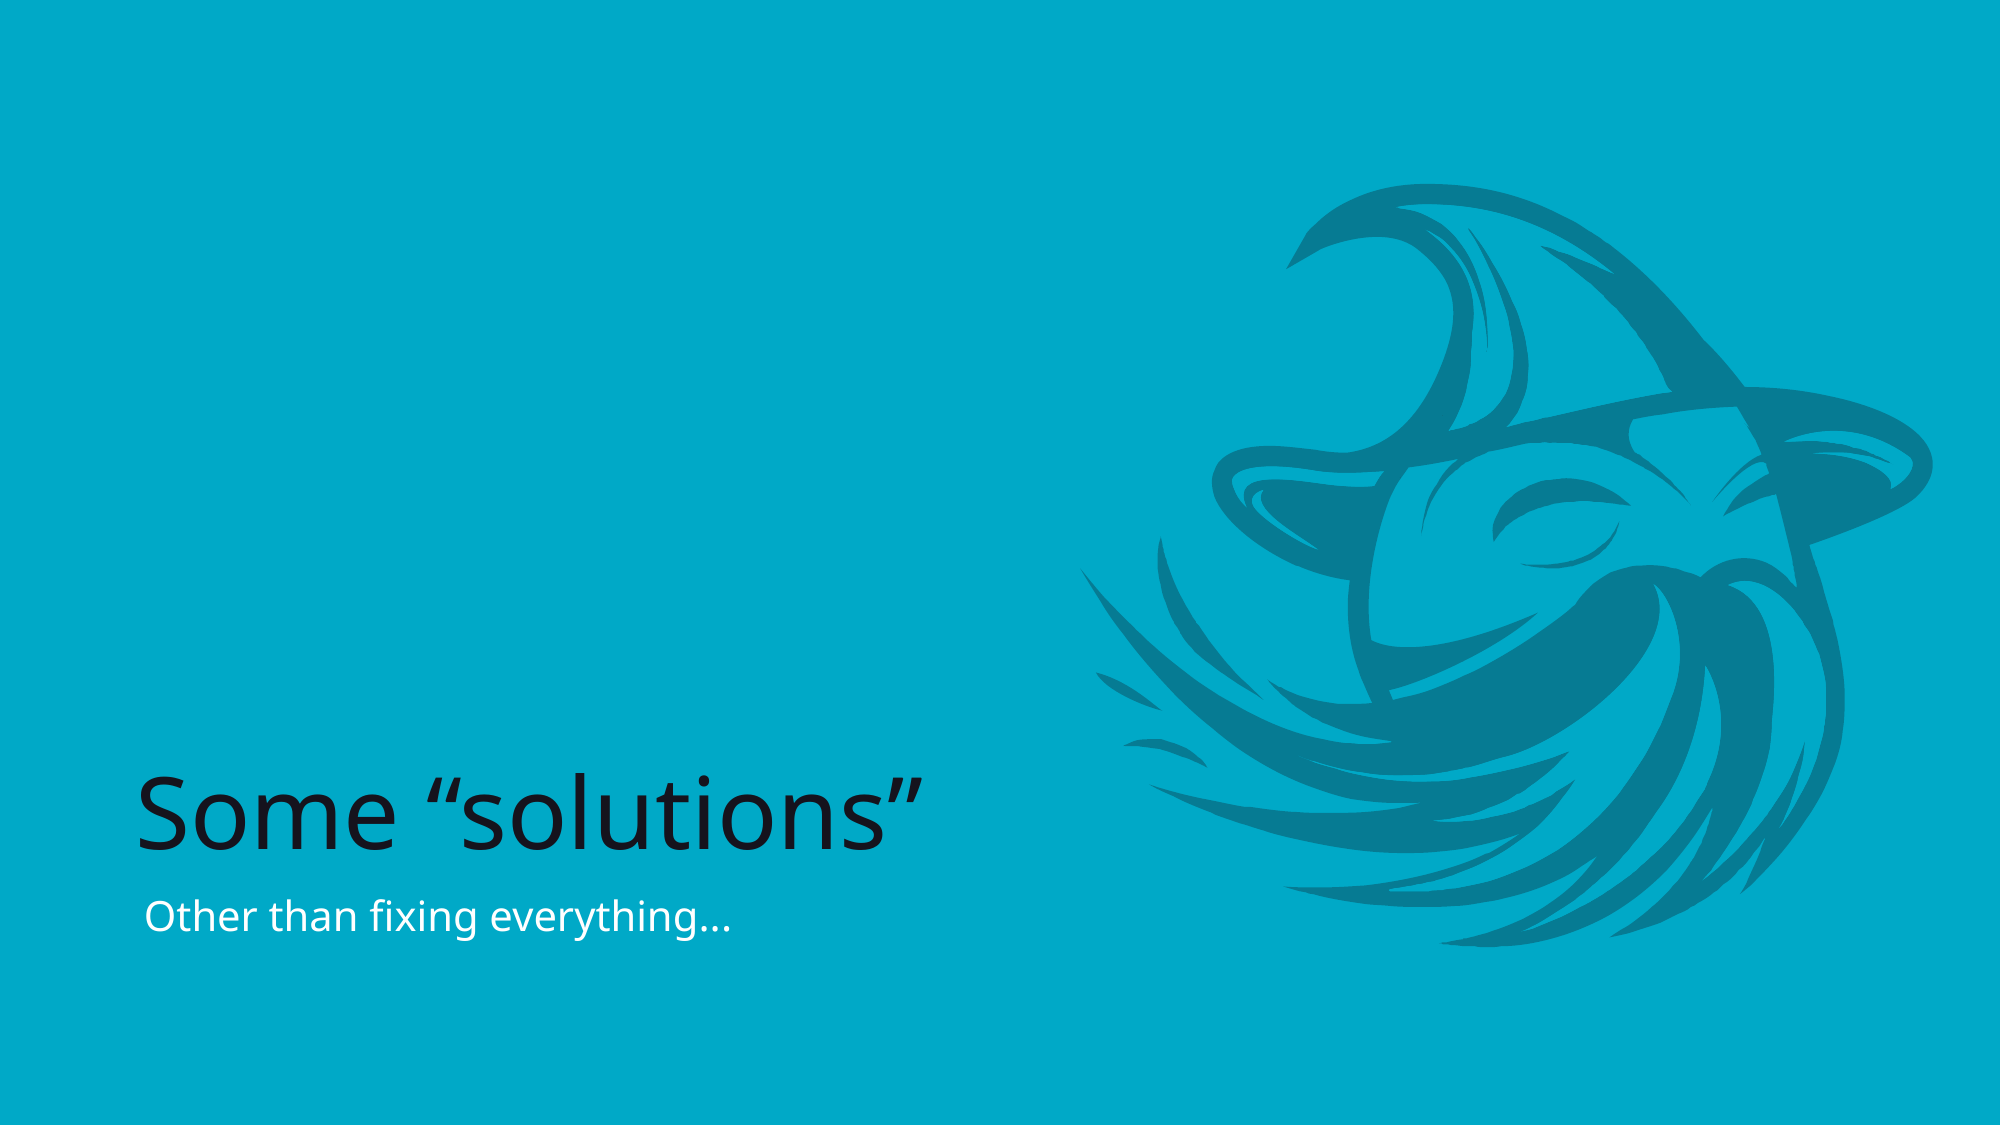

# Some “solutions”
Other than fixing everything...